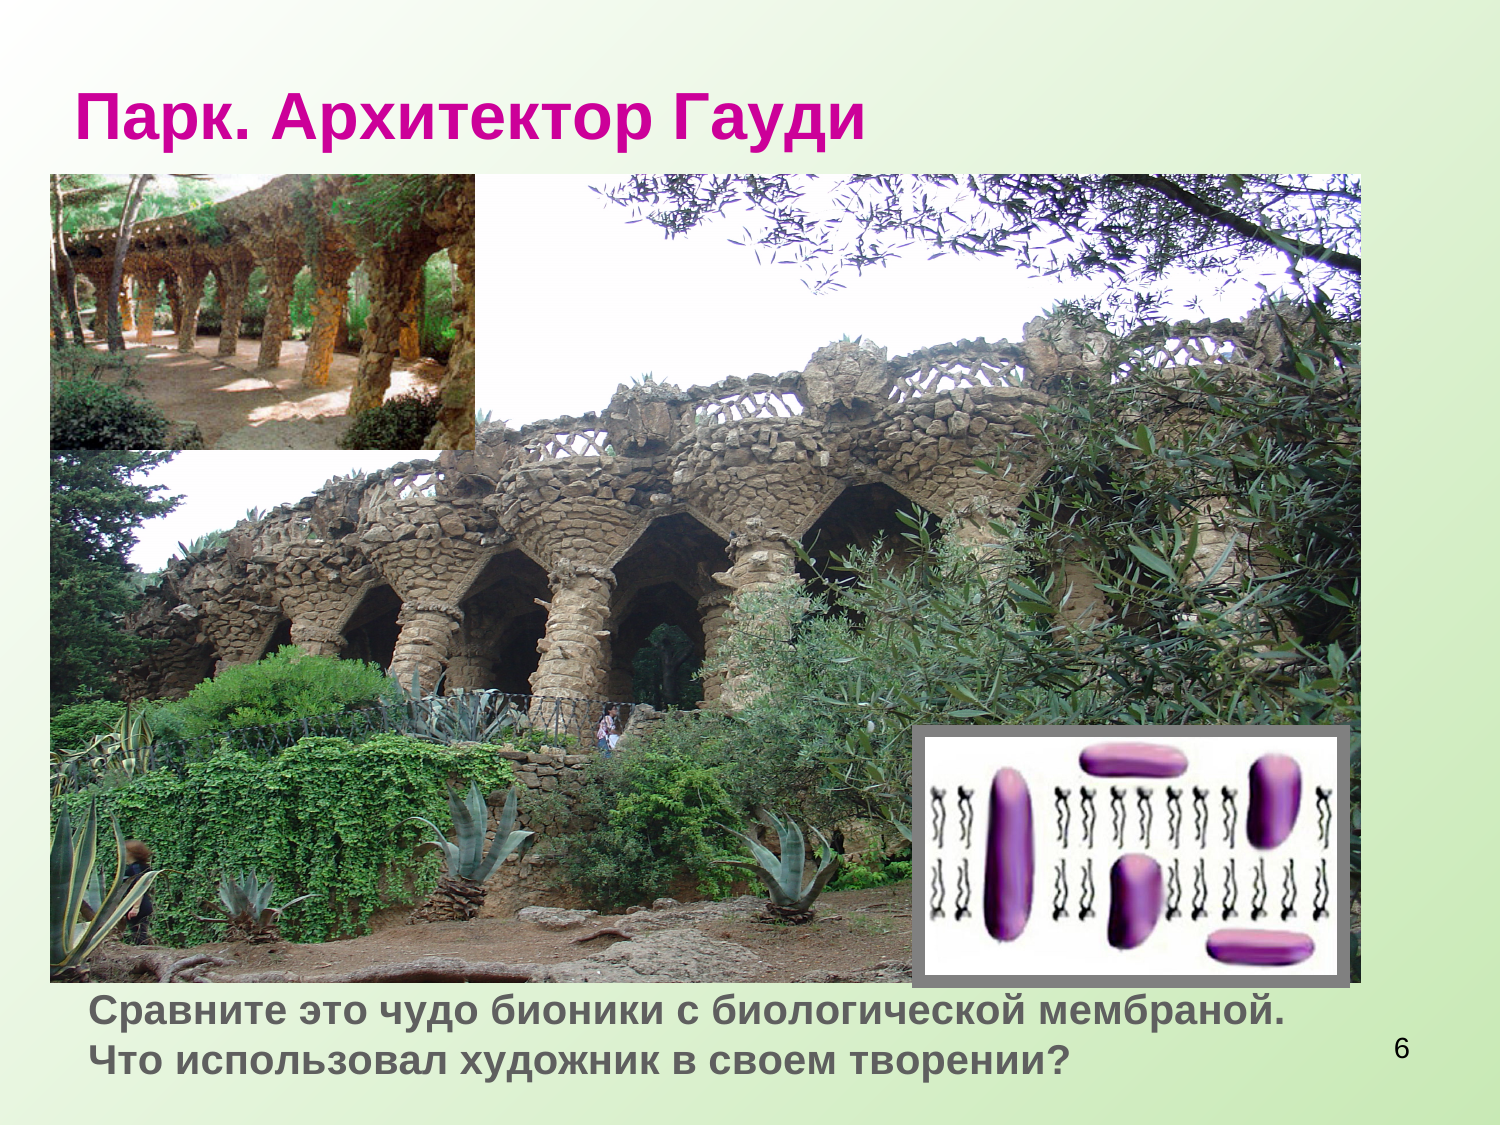

Парк. Архитектор Гауди
Сравните это чудо бионики с биологической мембраной.
Что использовал художник в своем творении?
6